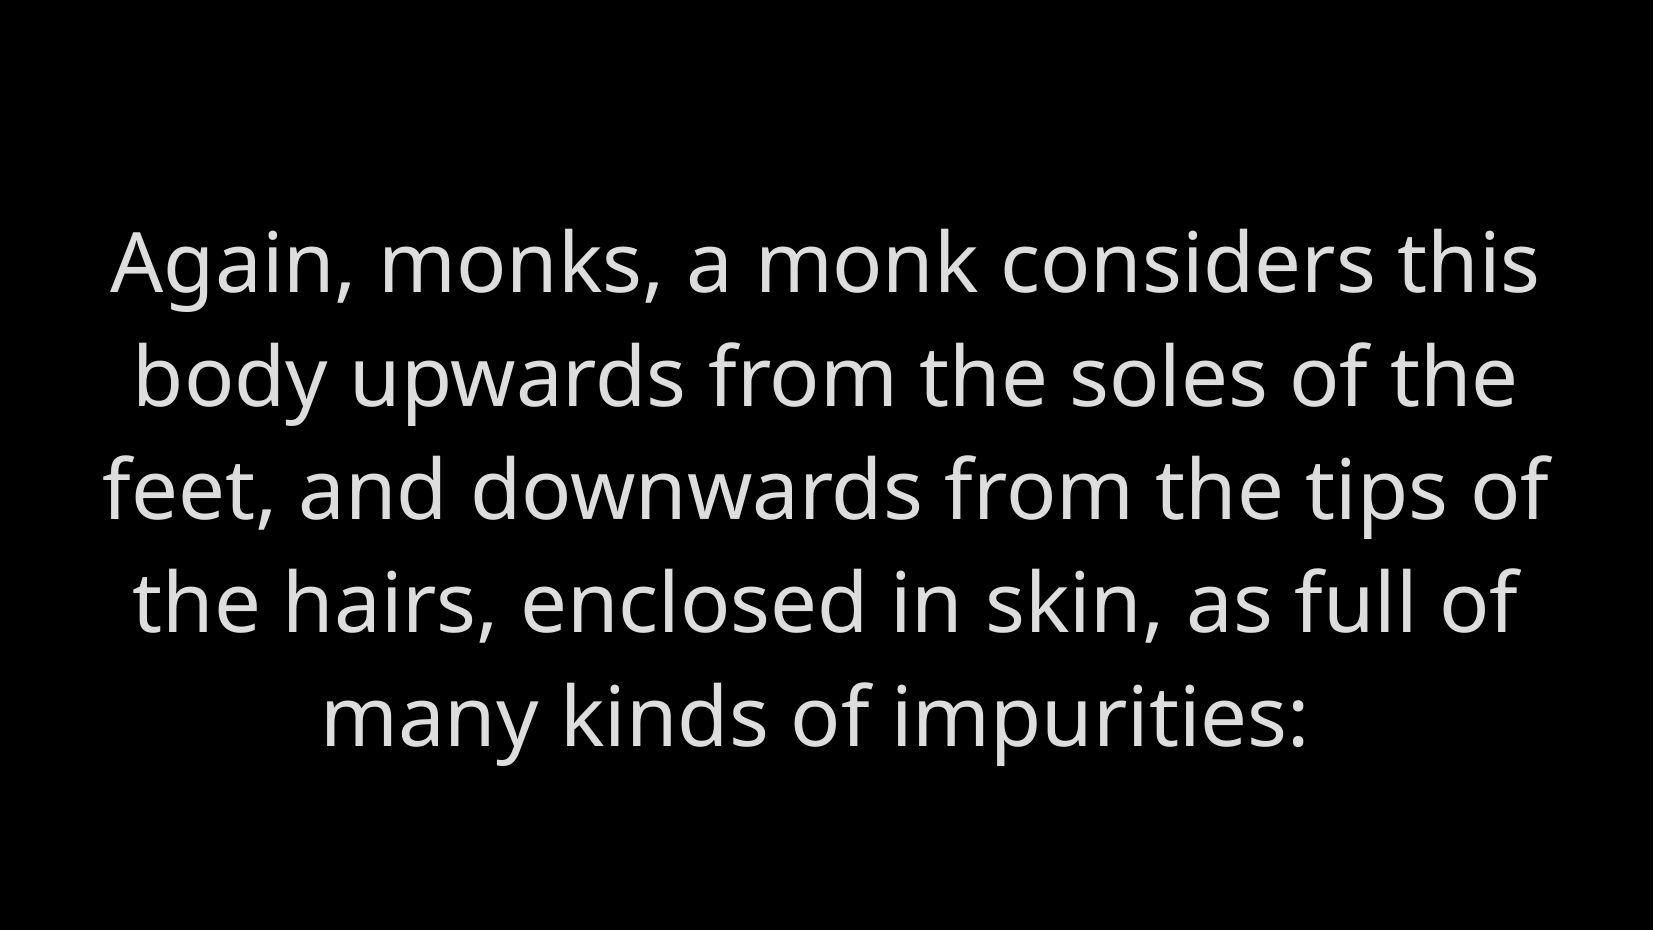

# Again, monks, a monk considers this body upwards from the soles of the feet, and downwards from the tips of the hairs, enclosed in skin, as full of many kinds of impurities: